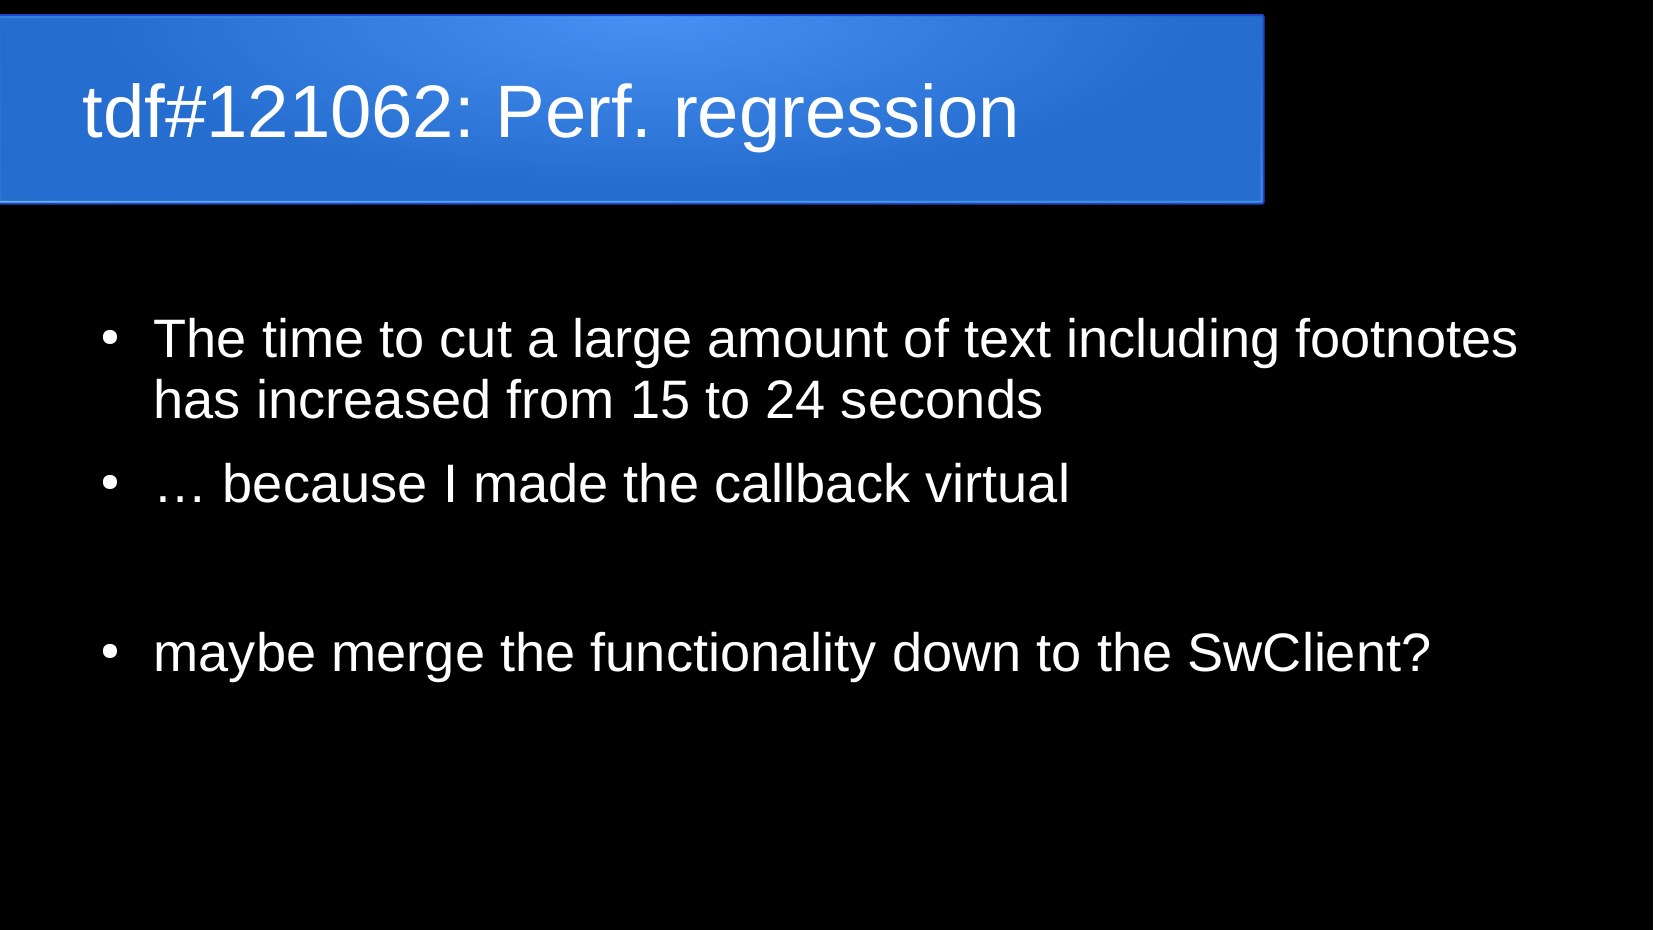

# tdf#121062: Perf. regression
The time to cut a large amount of text including footnotes has increased from 15 to 24 seconds
… because I made the callback virtual
maybe merge the functionality down to the SwClient?